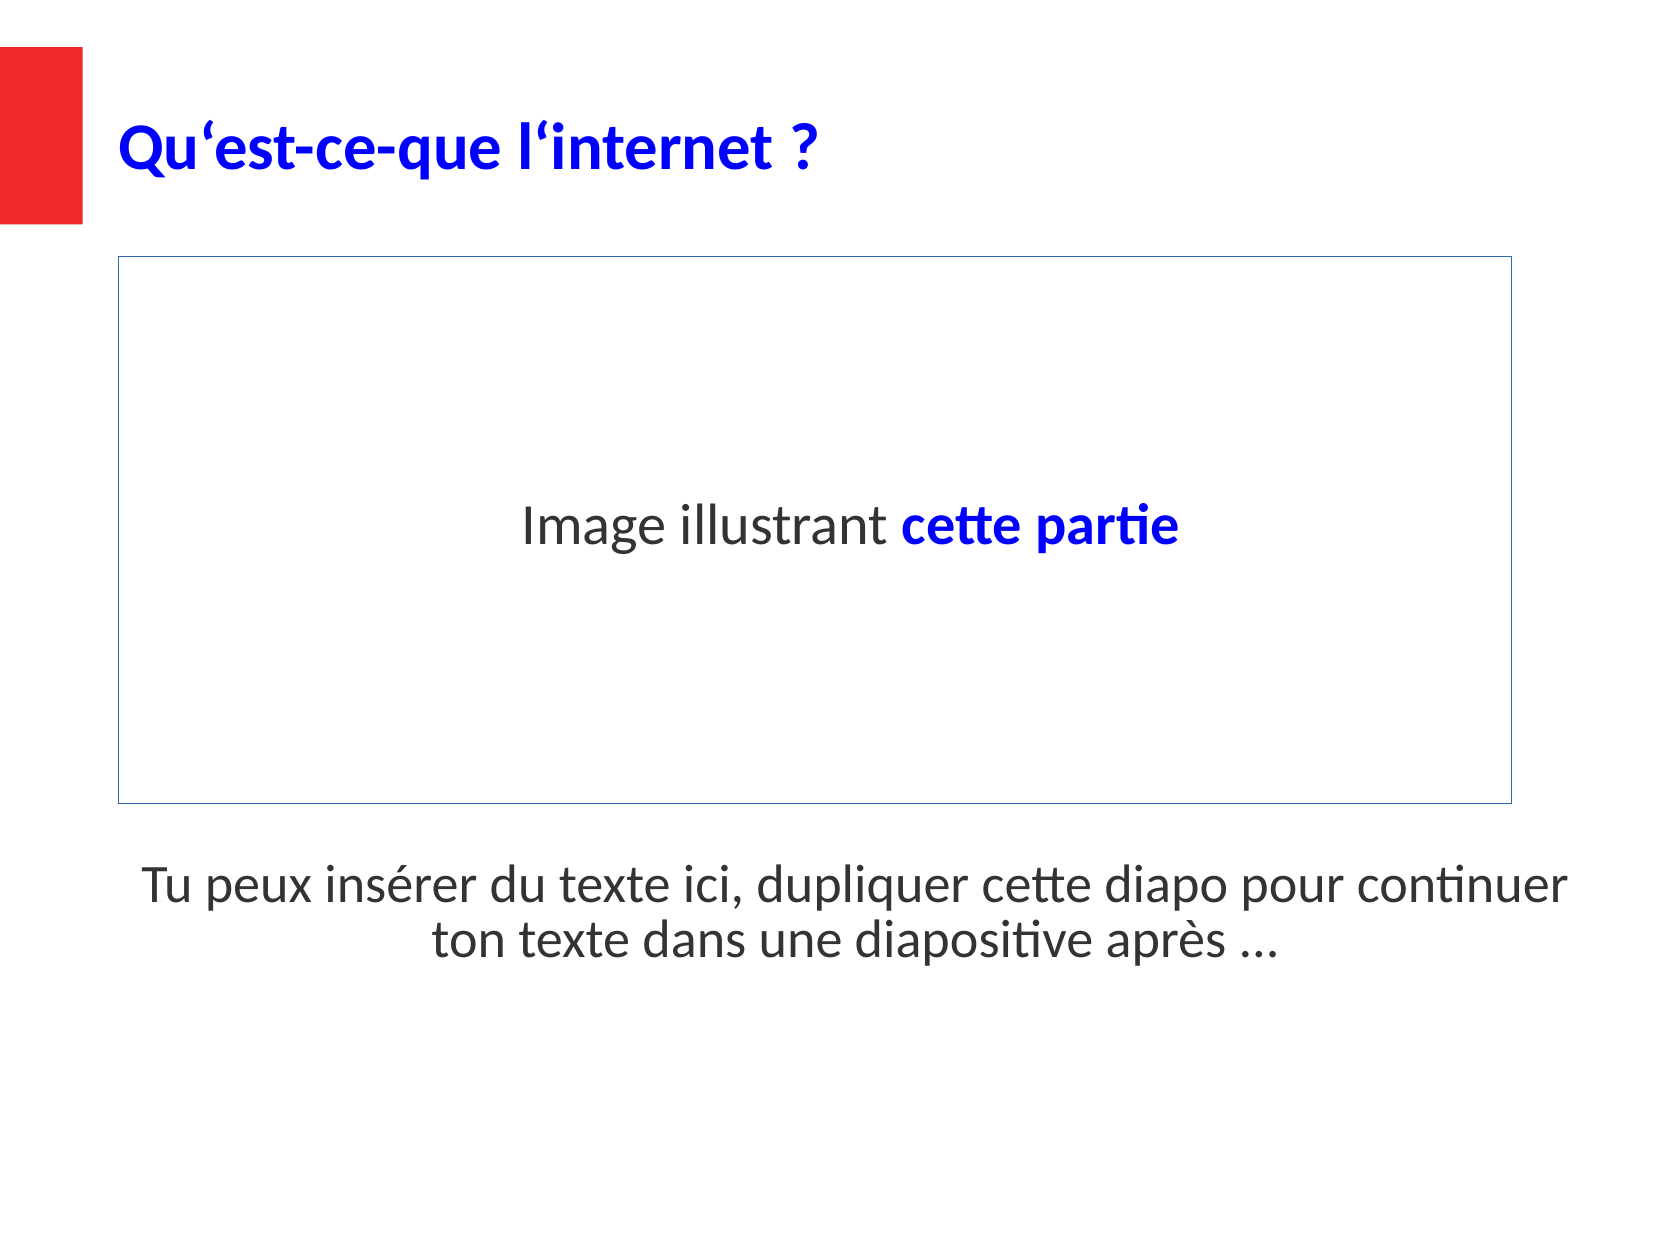

# Qu‘est-ce-que l‘internet ?
Image illustrant cette partie
Tu peux insérer du texte ici, dupliquer cette diapo pour continuer ton texte dans une diapositive après ...